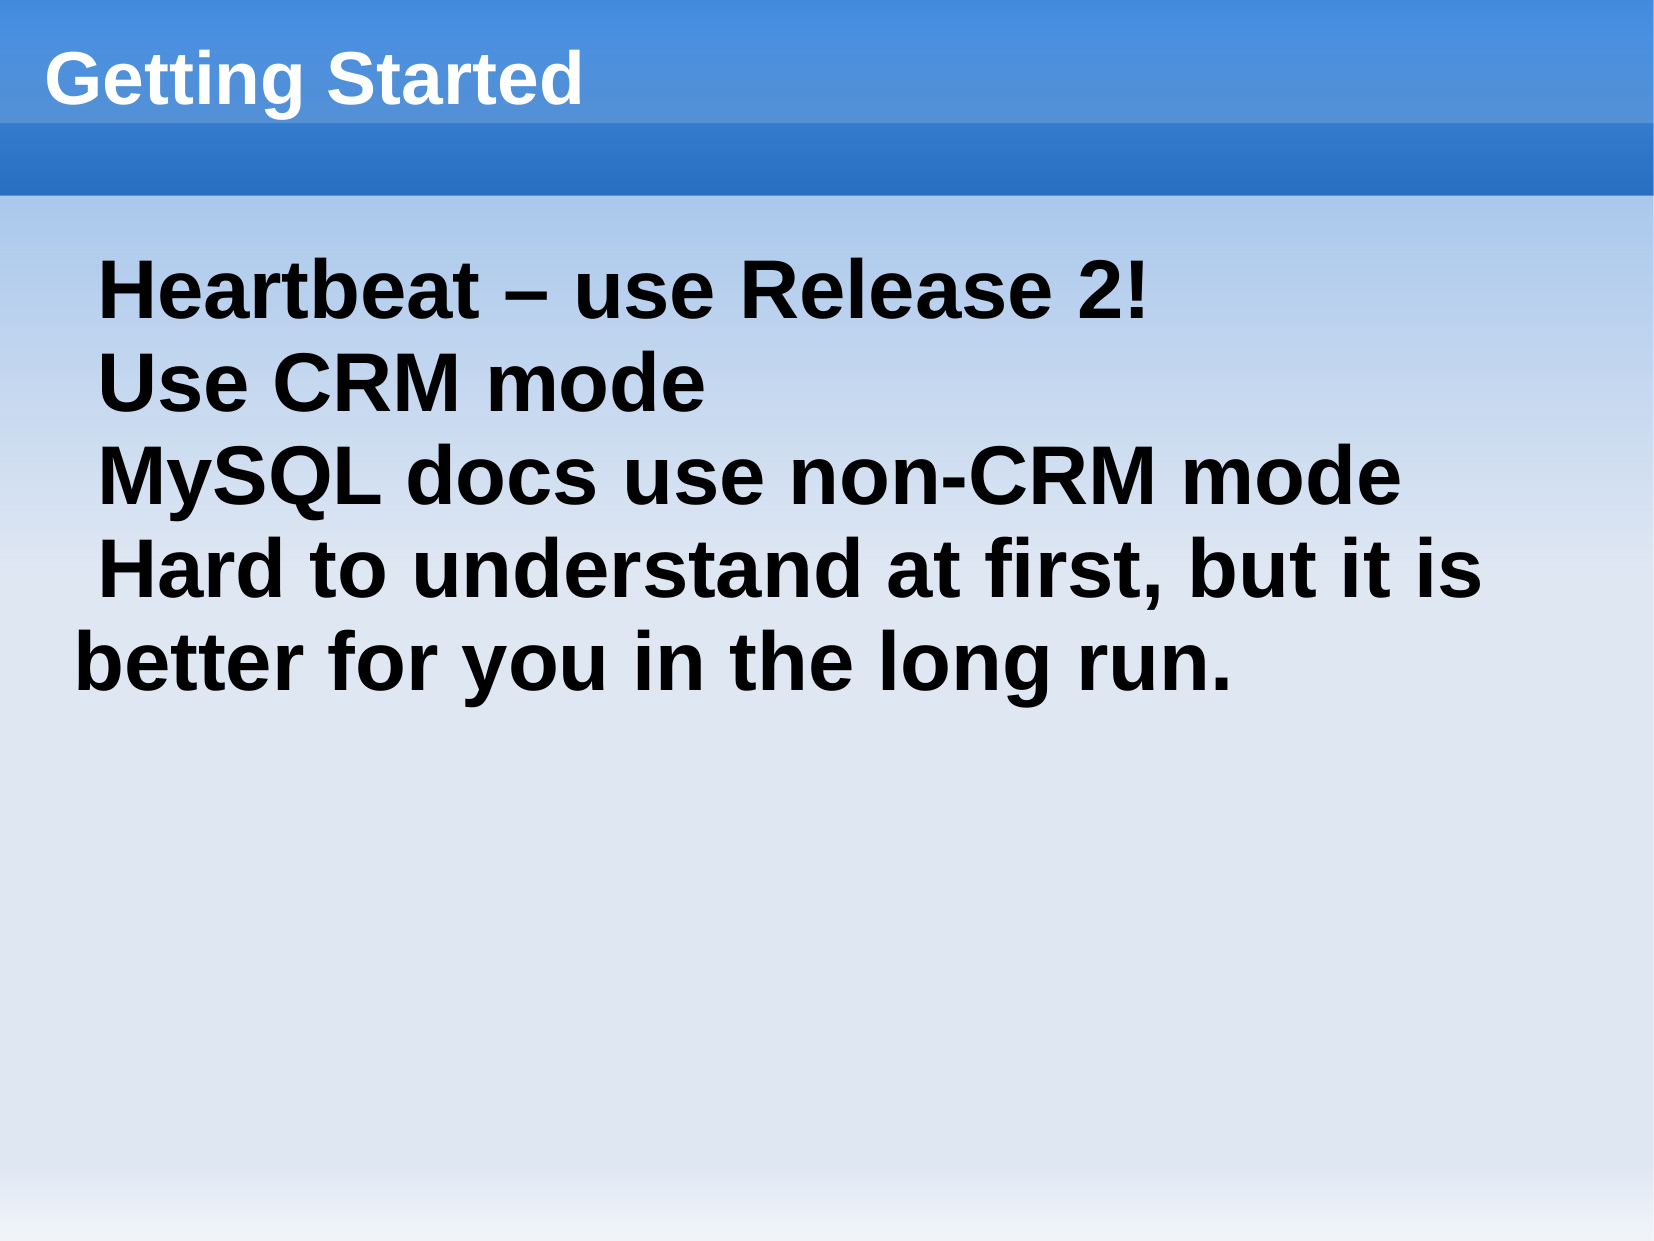

Getting Started
 Heartbeat – use Release 2!
 Use CRM mode
 MySQL docs use non-CRM mode
 Hard to understand at first, but it is better for you in the long run.